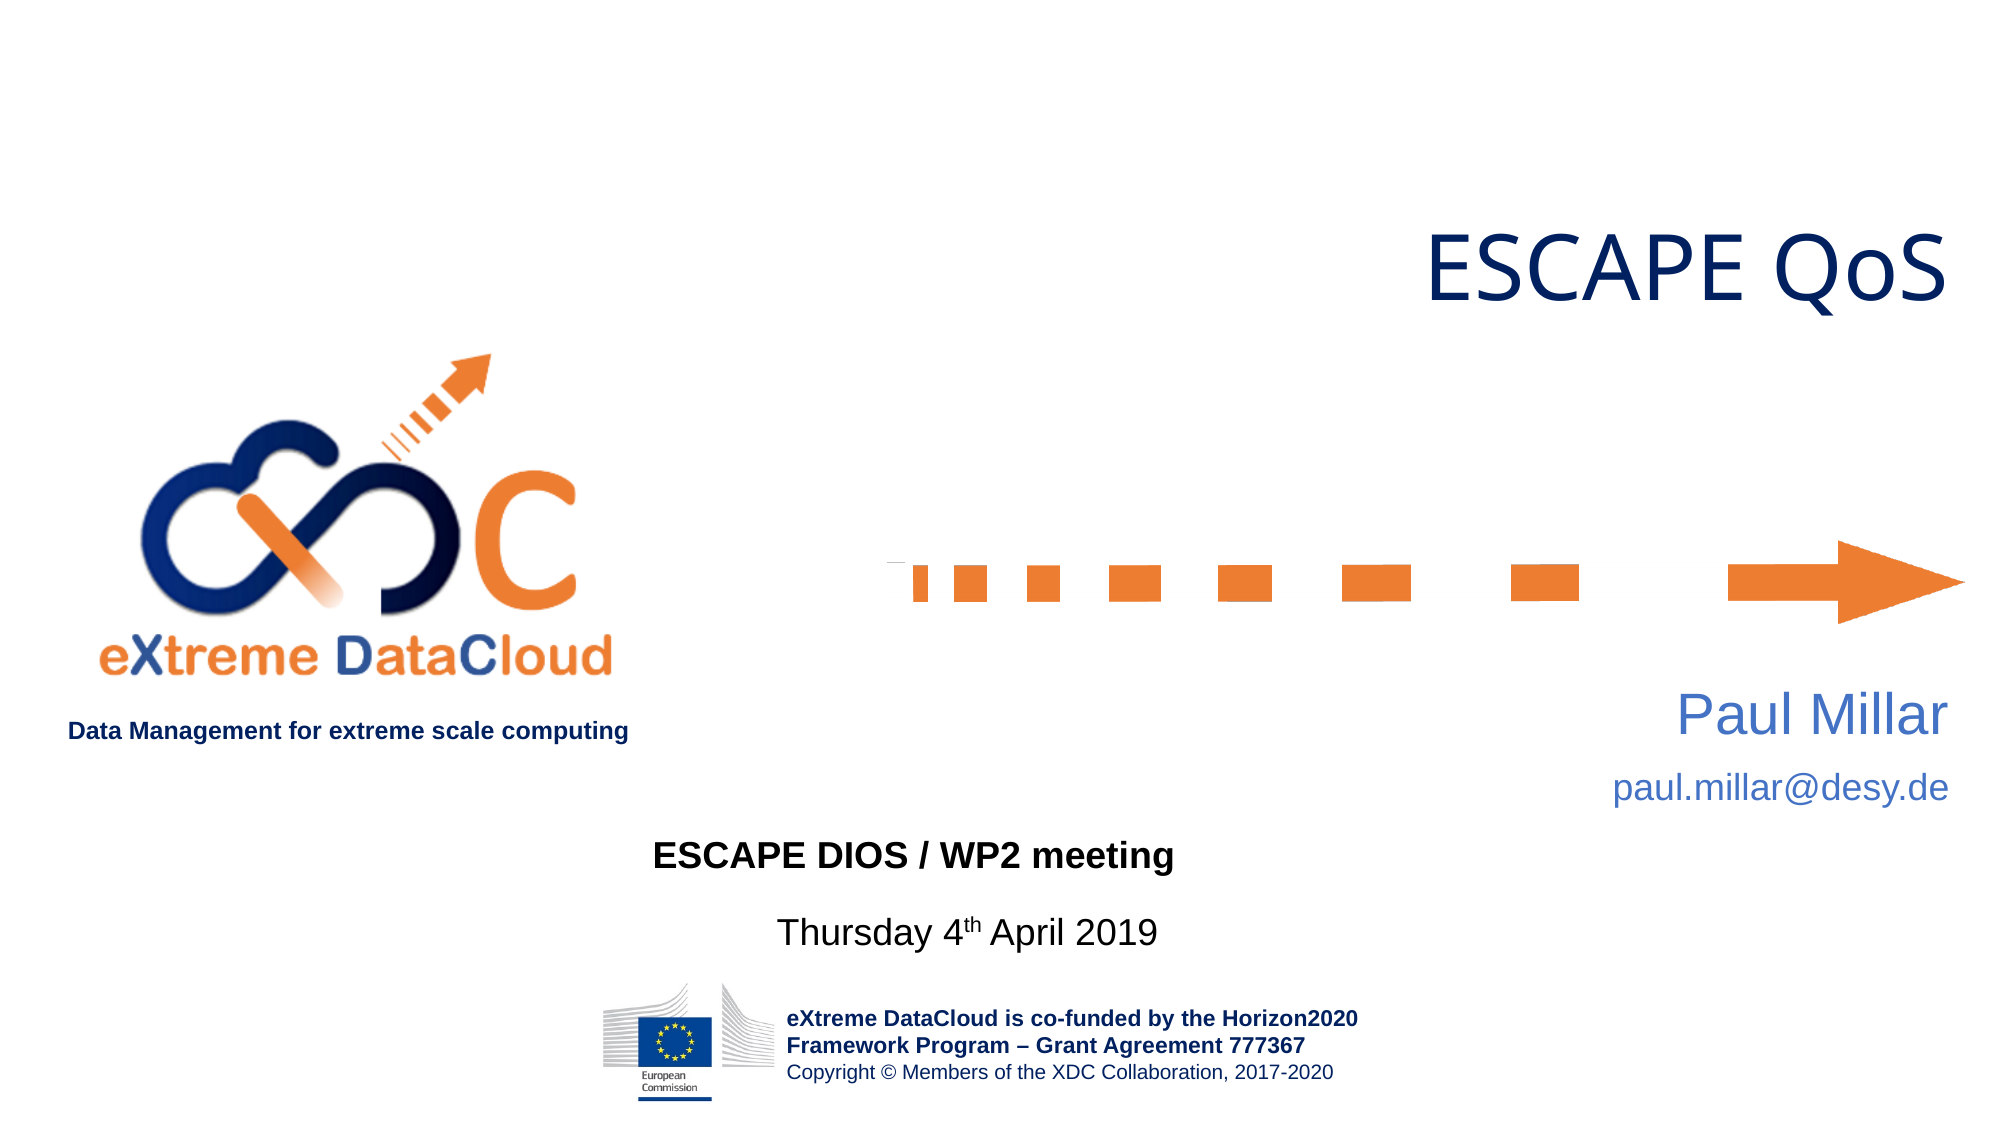

# ESCAPE QoS
Paul Millar
paul.millar@desy.de
ESCAPE DIOS / WP2 meeting
Thursday 4th April 2019